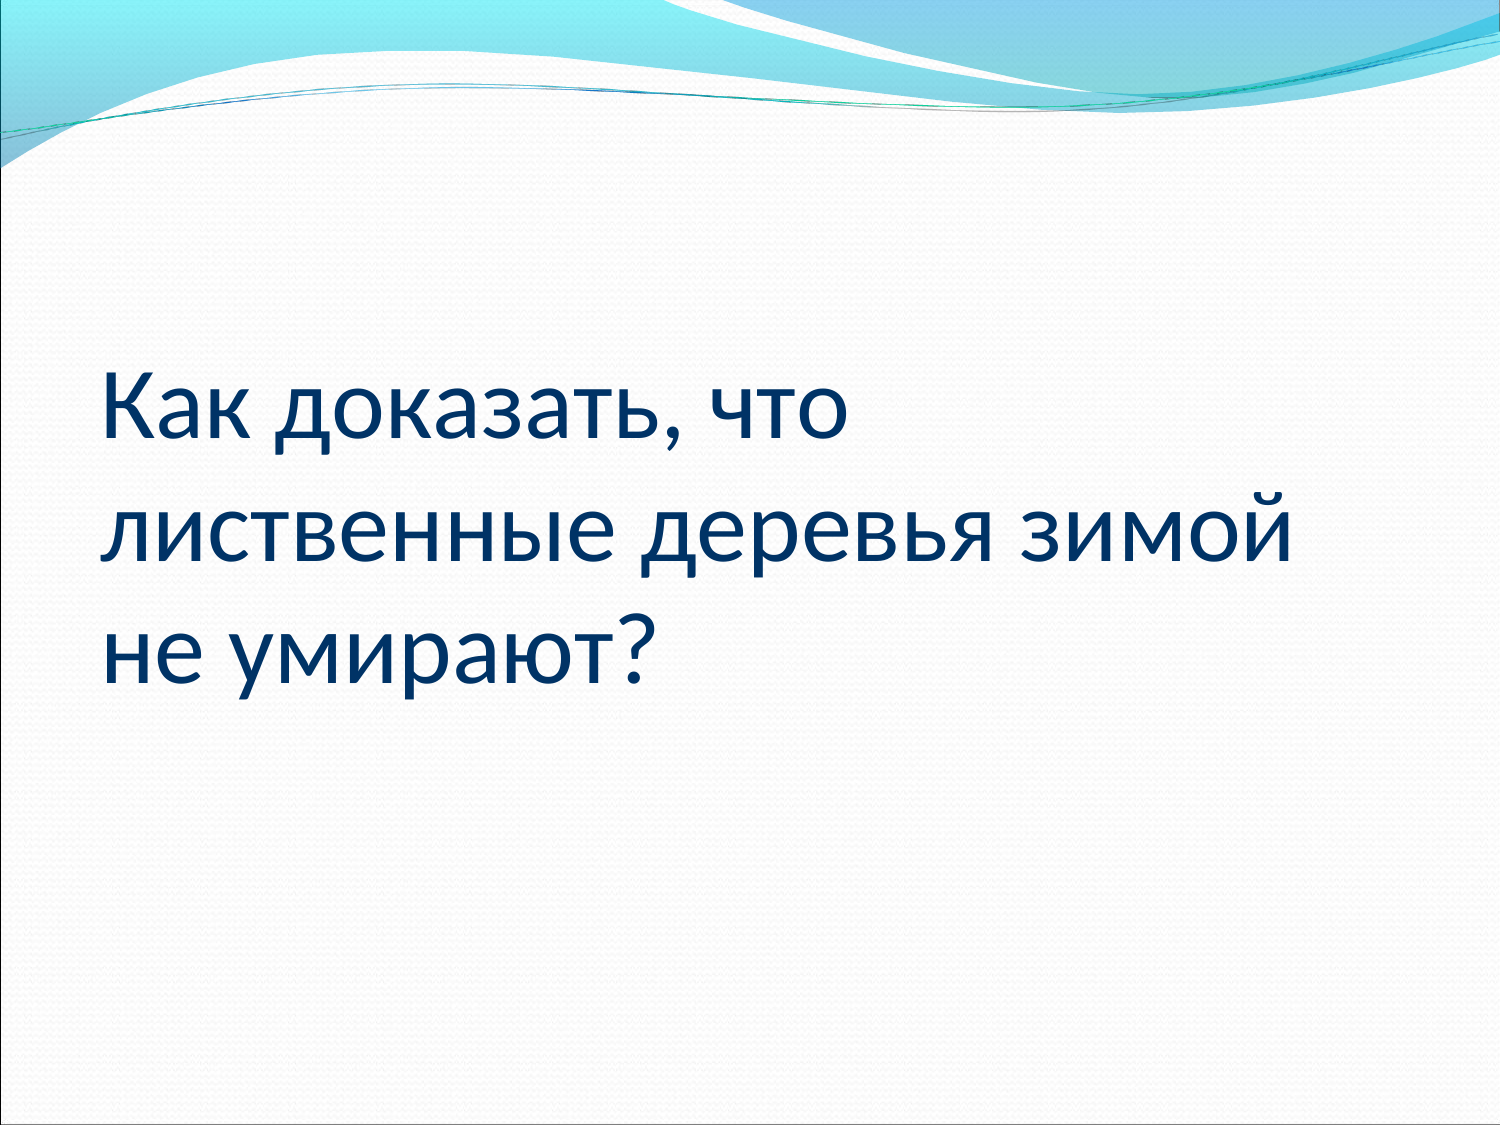

# Как доказать, что лиственные деревья зимой не умирают?